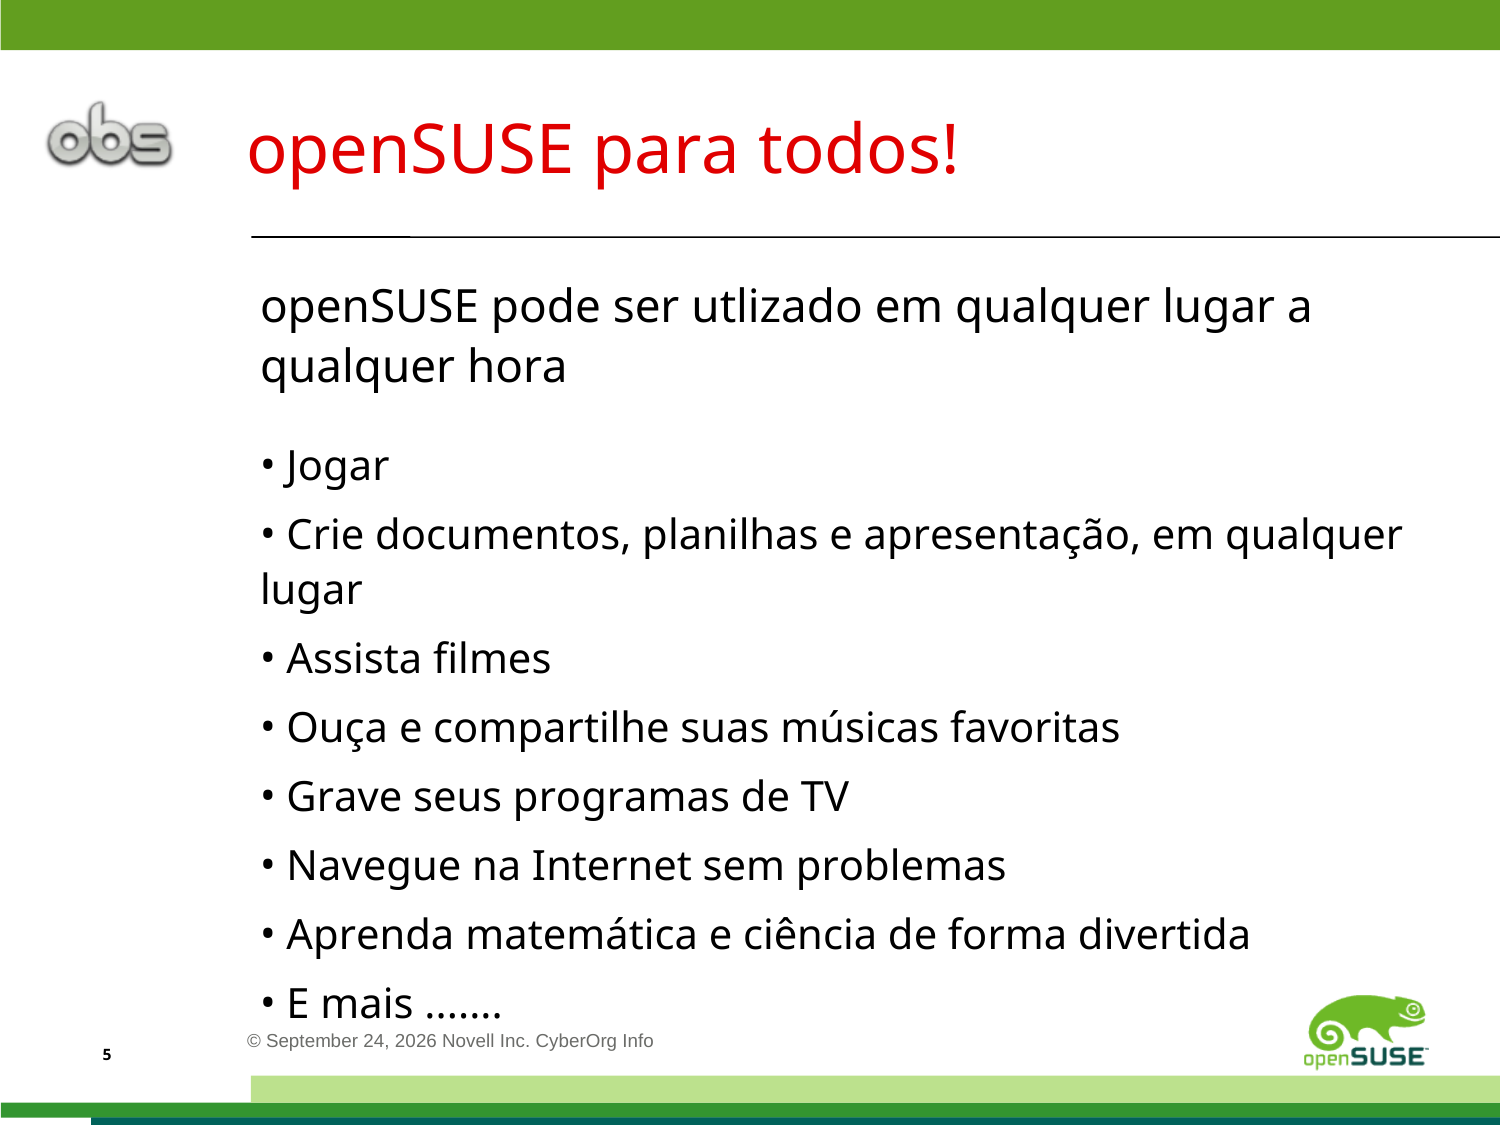

# openSUSE para todos!
openSUSE pode ser utlizado em qualquer lugar a qualquer hora
 Jogar
 Crie documentos, planilhas e apresentação, em qualquer lugar
 Assista filmes
 Ouça e compartilhe suas músicas favoritas
 Grave seus programas de TV
 Navegue na Internet sem problemas
 Aprenda matemática e ciência de forma divertida
 E mais .......